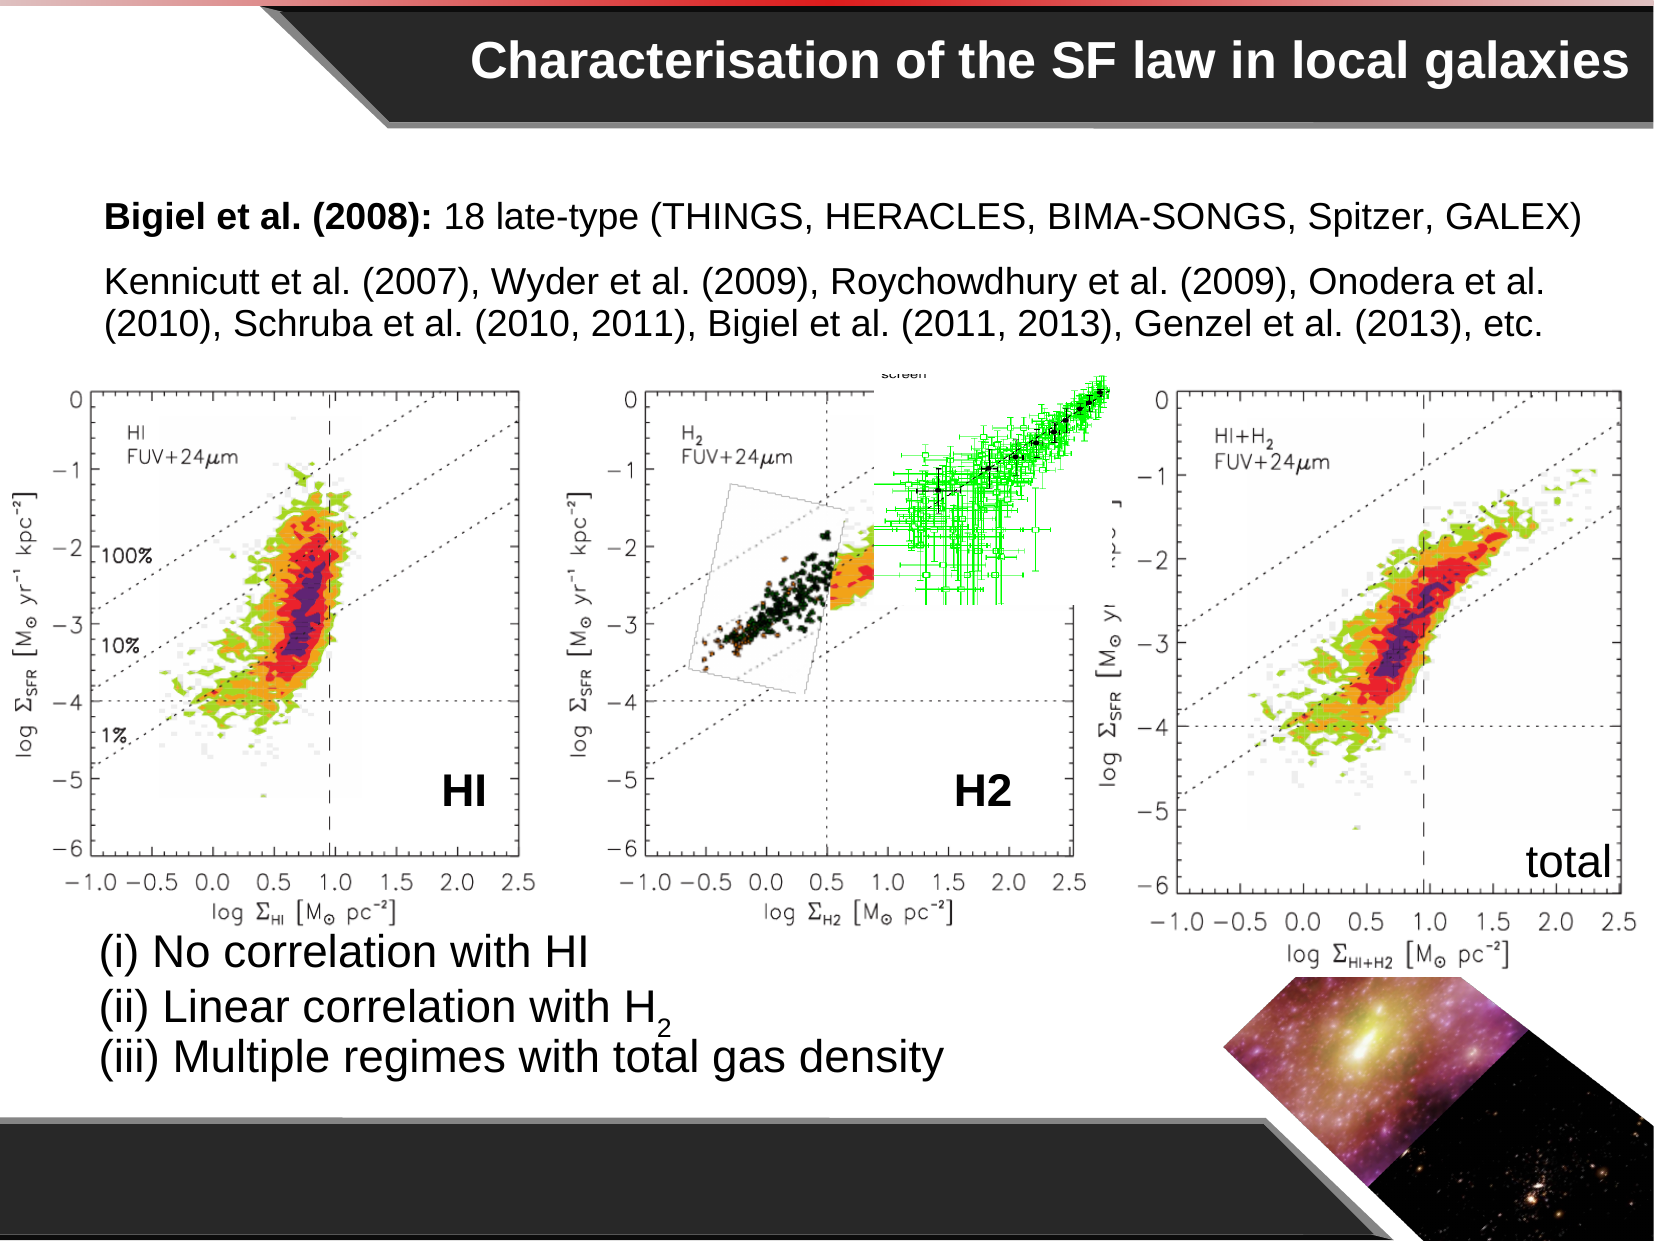

Characterisation of the SF law in local galaxies
Bigiel et al. (2008): 18 late-type (THINGS, HERACLES, BIMA-SONGS, Spitzer, GALEX)
Kennicutt et al. (2007), Wyder et al. (2009), Roychowdhury et al. (2009), Onodera et al. (2010), Schruba et al. (2010, 2011), Bigiel et al. (2011, 2013), Genzel et al. (2013), etc.
HI
H2
total
(i) No correlation with HI
(ii) Linear correlation with H2
(iii) Multiple regimes with total gas density